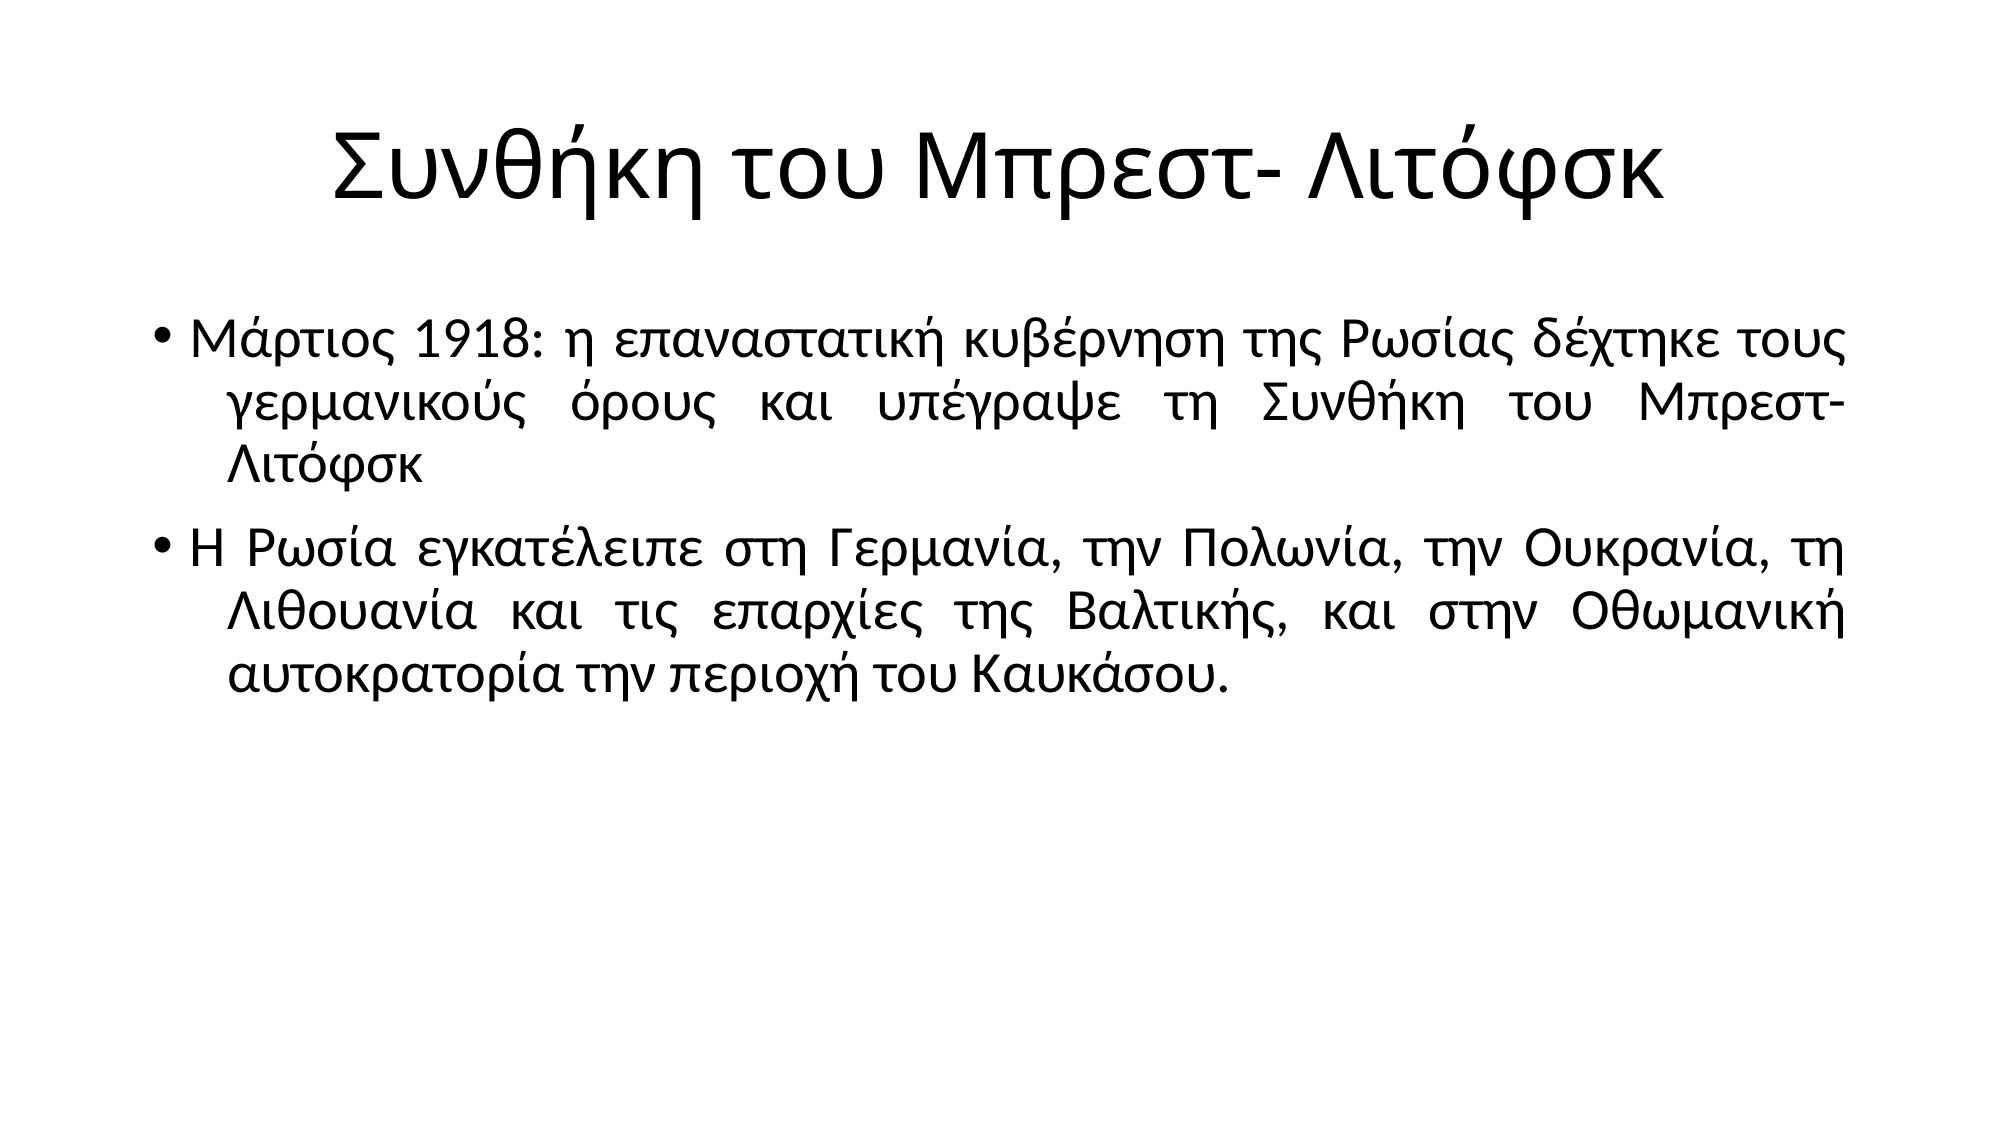

# Συνθήκη του Μπρεστ- Λιτόφσκ
Μάρτιος 1918: η επαναστατική κυβέρνηση της Ρωσίας δέχτηκε τους γερμανικούς όρους και υπέγραψε τη Συνθήκη του Μπρεστ- Λιτόφσκ
Η Ρωσία εγκατέλειπε στη Γερμανία, την Πολωνία, την Ουκρανία, τη Λιθουανία και τις επαρχίες της Βαλτικής, και στην Οθωμανική αυτοκρατορία την περιοχή του Καυκάσου.